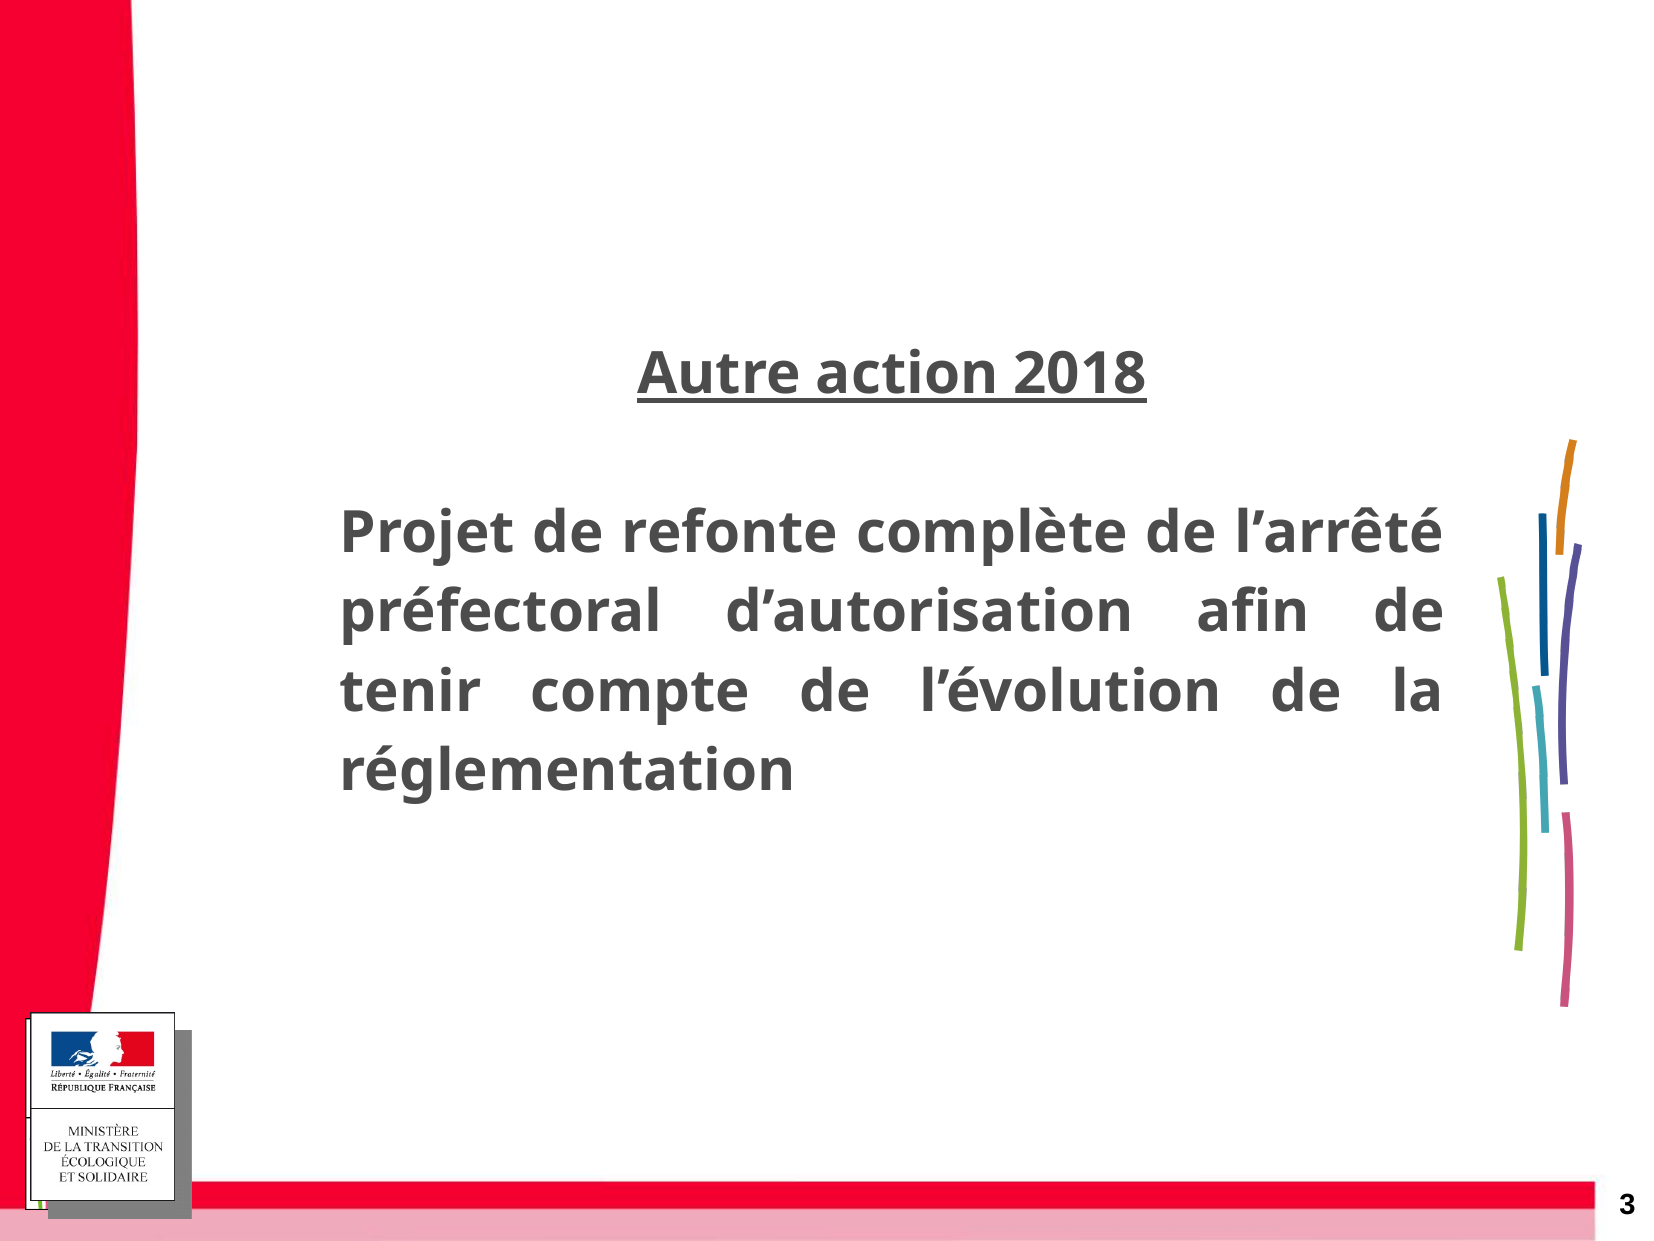

Autre action 2018
Projet de refonte complète de l’arrêté préfectoral d’autorisation afin de tenir compte de l’évolution de la réglementation
3